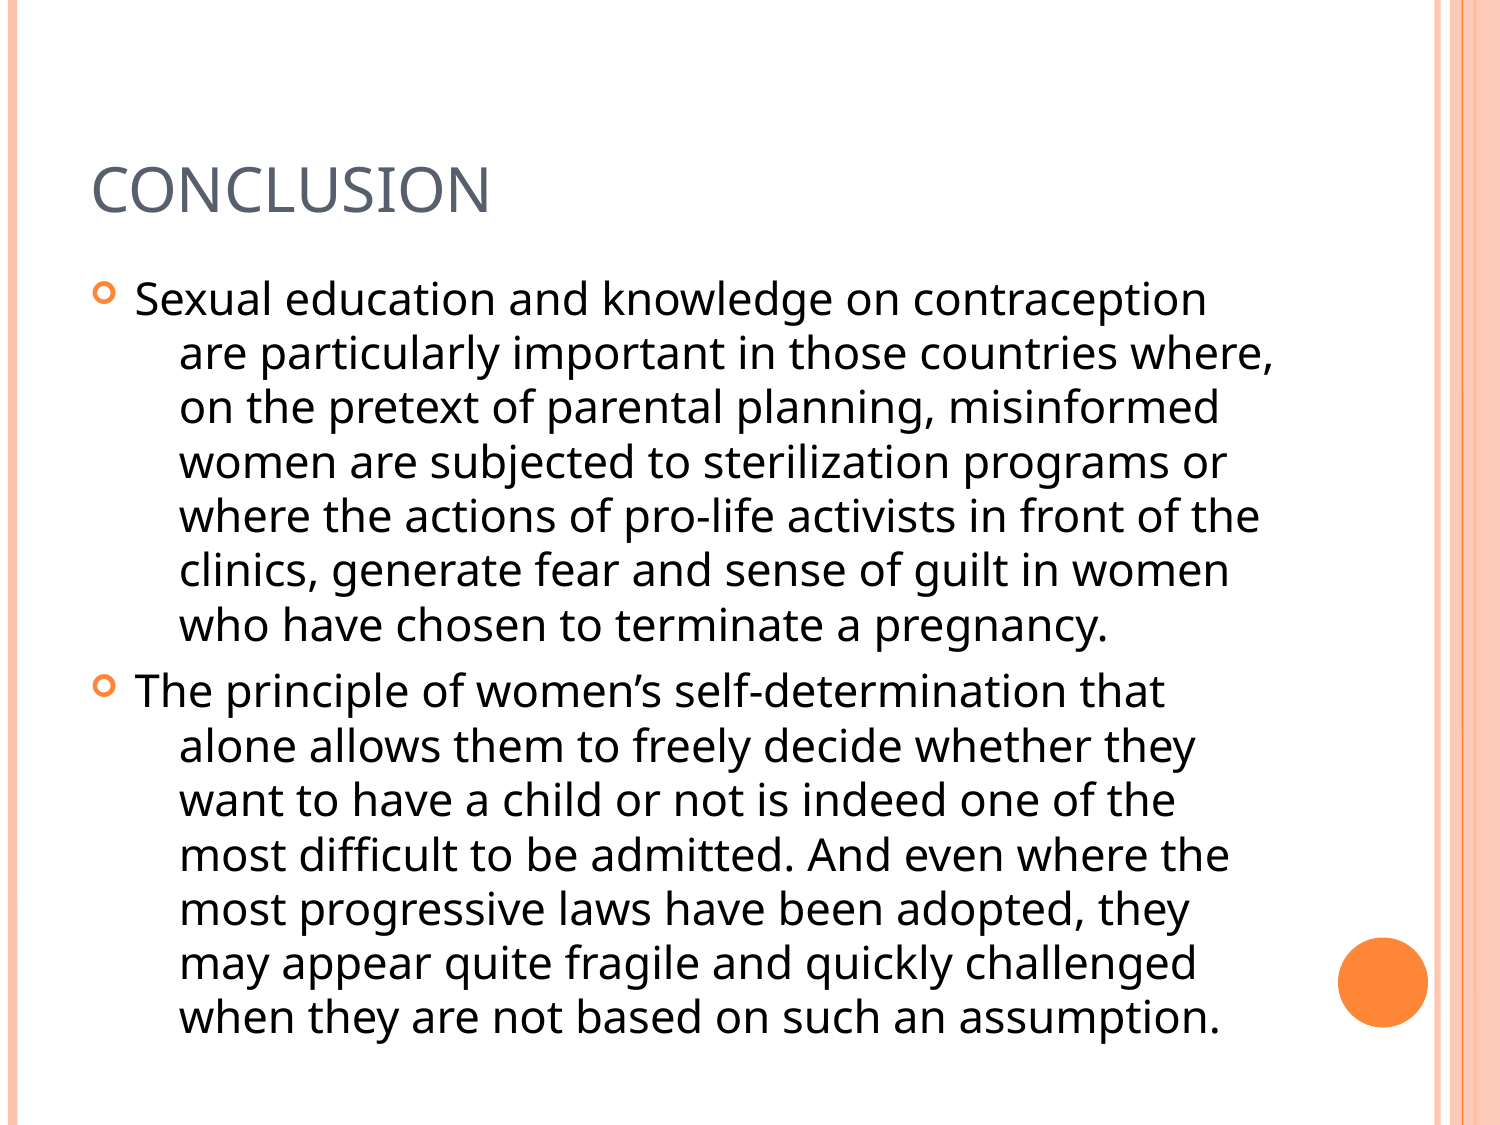

# Conclusion
Sexual education and knowledge on contraception are particularly important in those countries where, on the pretext of parental planning, misinformed women are subjected to sterilization programs or where the actions of pro-life activists in front of the clinics, generate fear and sense of guilt in women who have chosen to terminate a pregnancy.
The principle of women’s self-determination that alone allows them to freely decide whether they want to have a child or not is indeed one of the most difficult to be admitted. And even where the most progressive laws have been adopted, they may appear quite fragile and quickly challenged when they are not based on such an assumption.